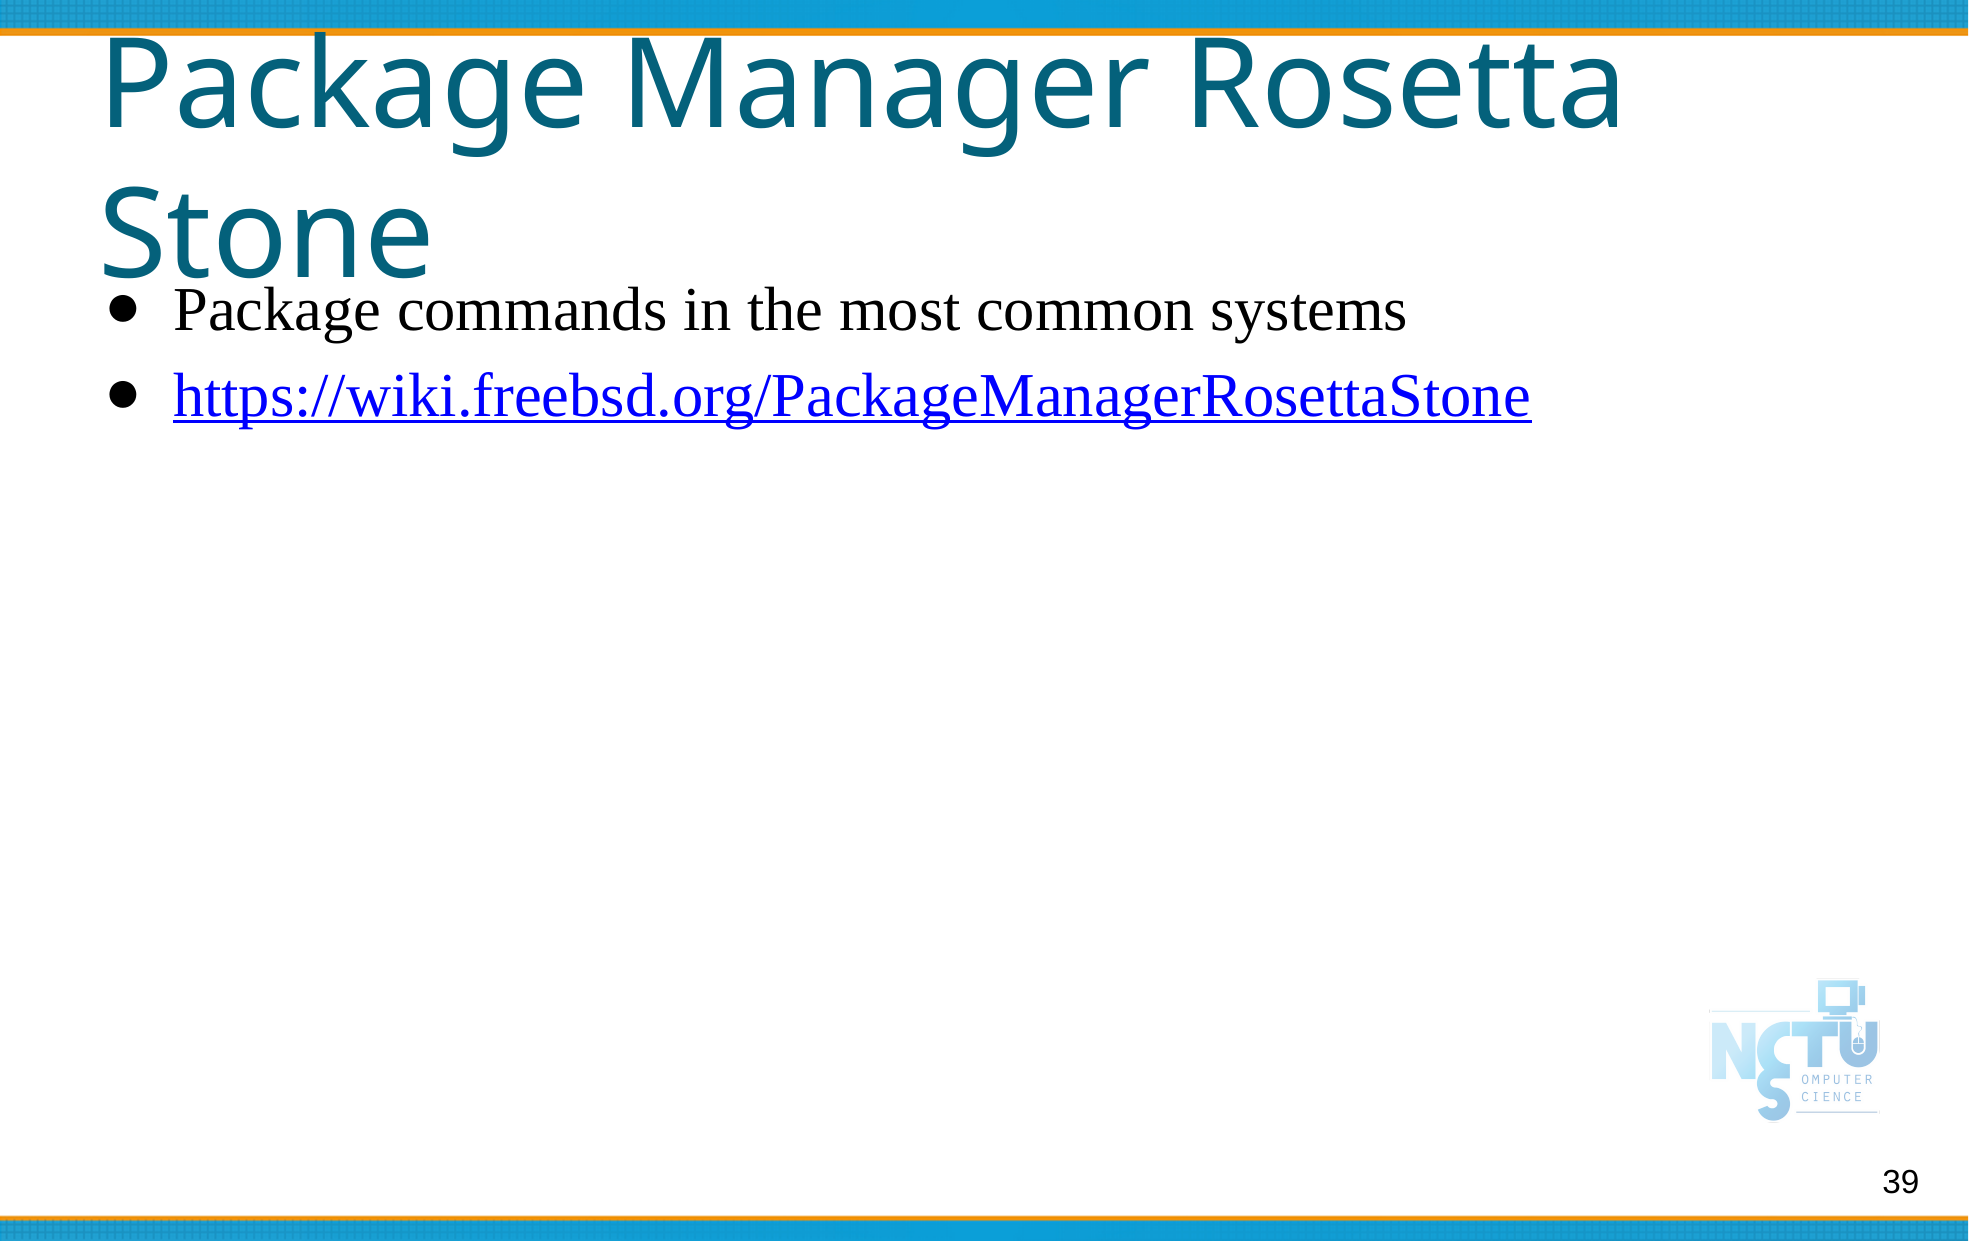

# Package Manager Rosetta Stone
Package commands in the most common systems
https://wiki.freebsd.org/PackageManagerRosettaStone